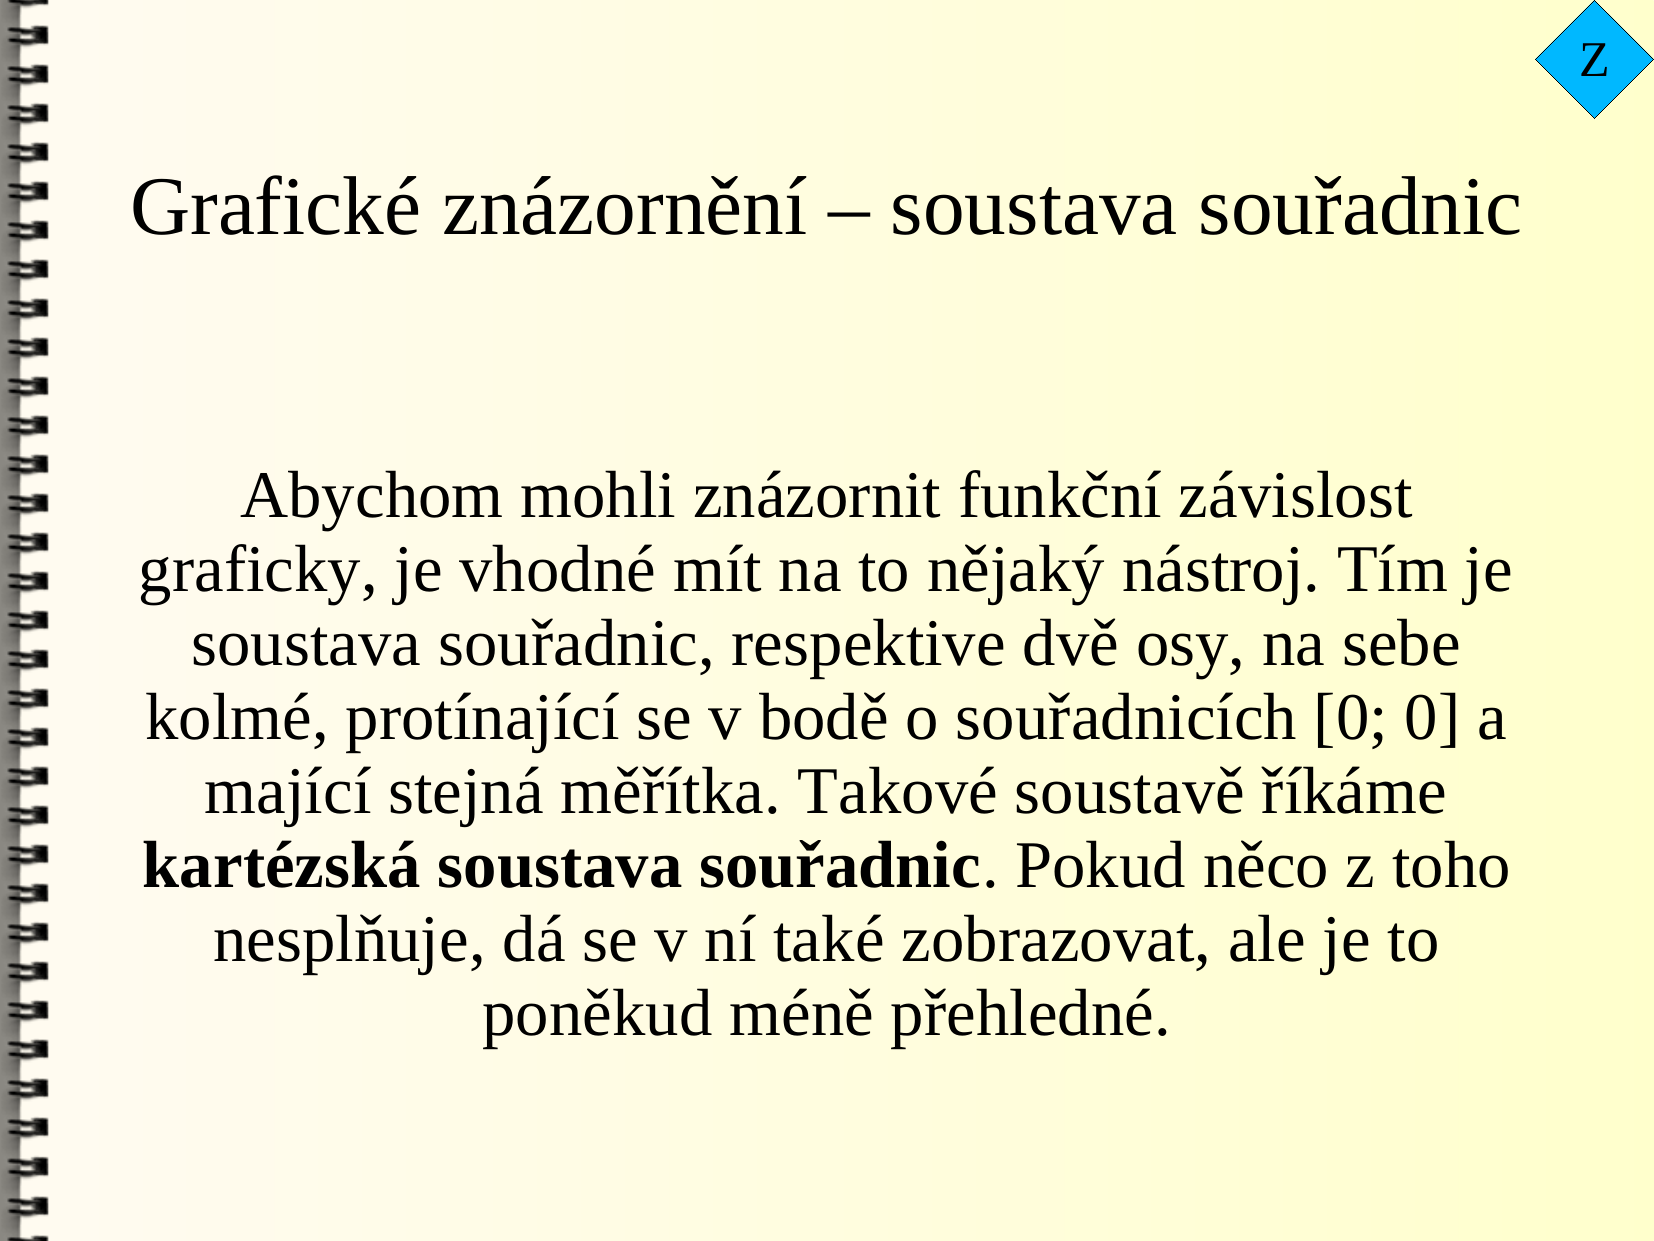

Z
Grafické znázornění – soustava souřadnic
# Abychom mohli znázornit funkční závislost graficky, je vhodné mít na to nějaký nástroj. Tím je soustava souřadnic, respektive dvě osy, na sebe kolmé, protínající se v bodě o souřadnicích [0; 0] a mající stejná měřítka. Takové soustavě říkáme kartézská soustava souřadnic. Pokud něco z toho nesplňuje, dá se v ní také zobrazovat, ale je to poněkud méně přehledné.